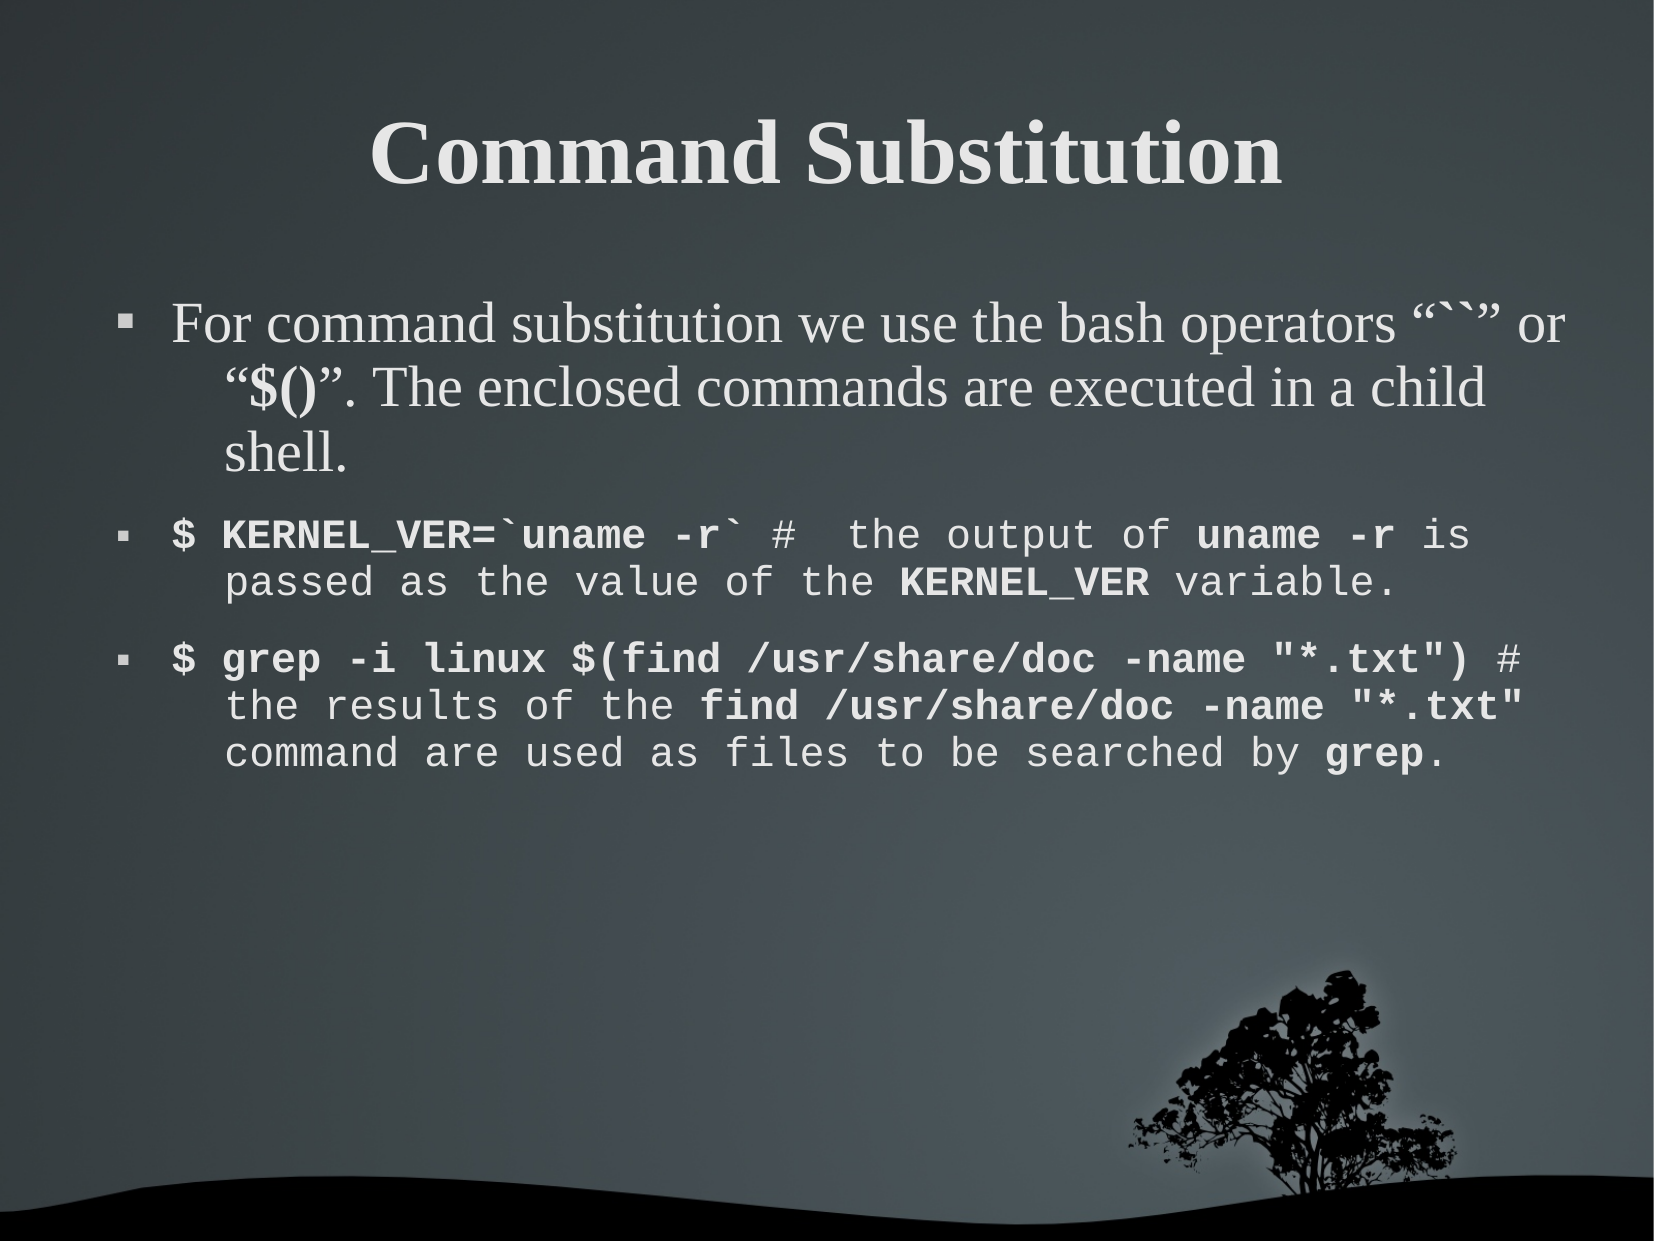

# Command Substitution
For command substitution we use the bash operators “``” or “$()”. The enclosed commands are executed in a child shell.
$ KERNEL_VER=`uname -r` # the output of uname -r is passed as the value of the KERNEL_VER variable.
$ grep -i linux $(find /usr/share/doc -name "*.txt") # the results of the find /usr/share/doc -name "*.txt" command are used as files to be searched by grep.